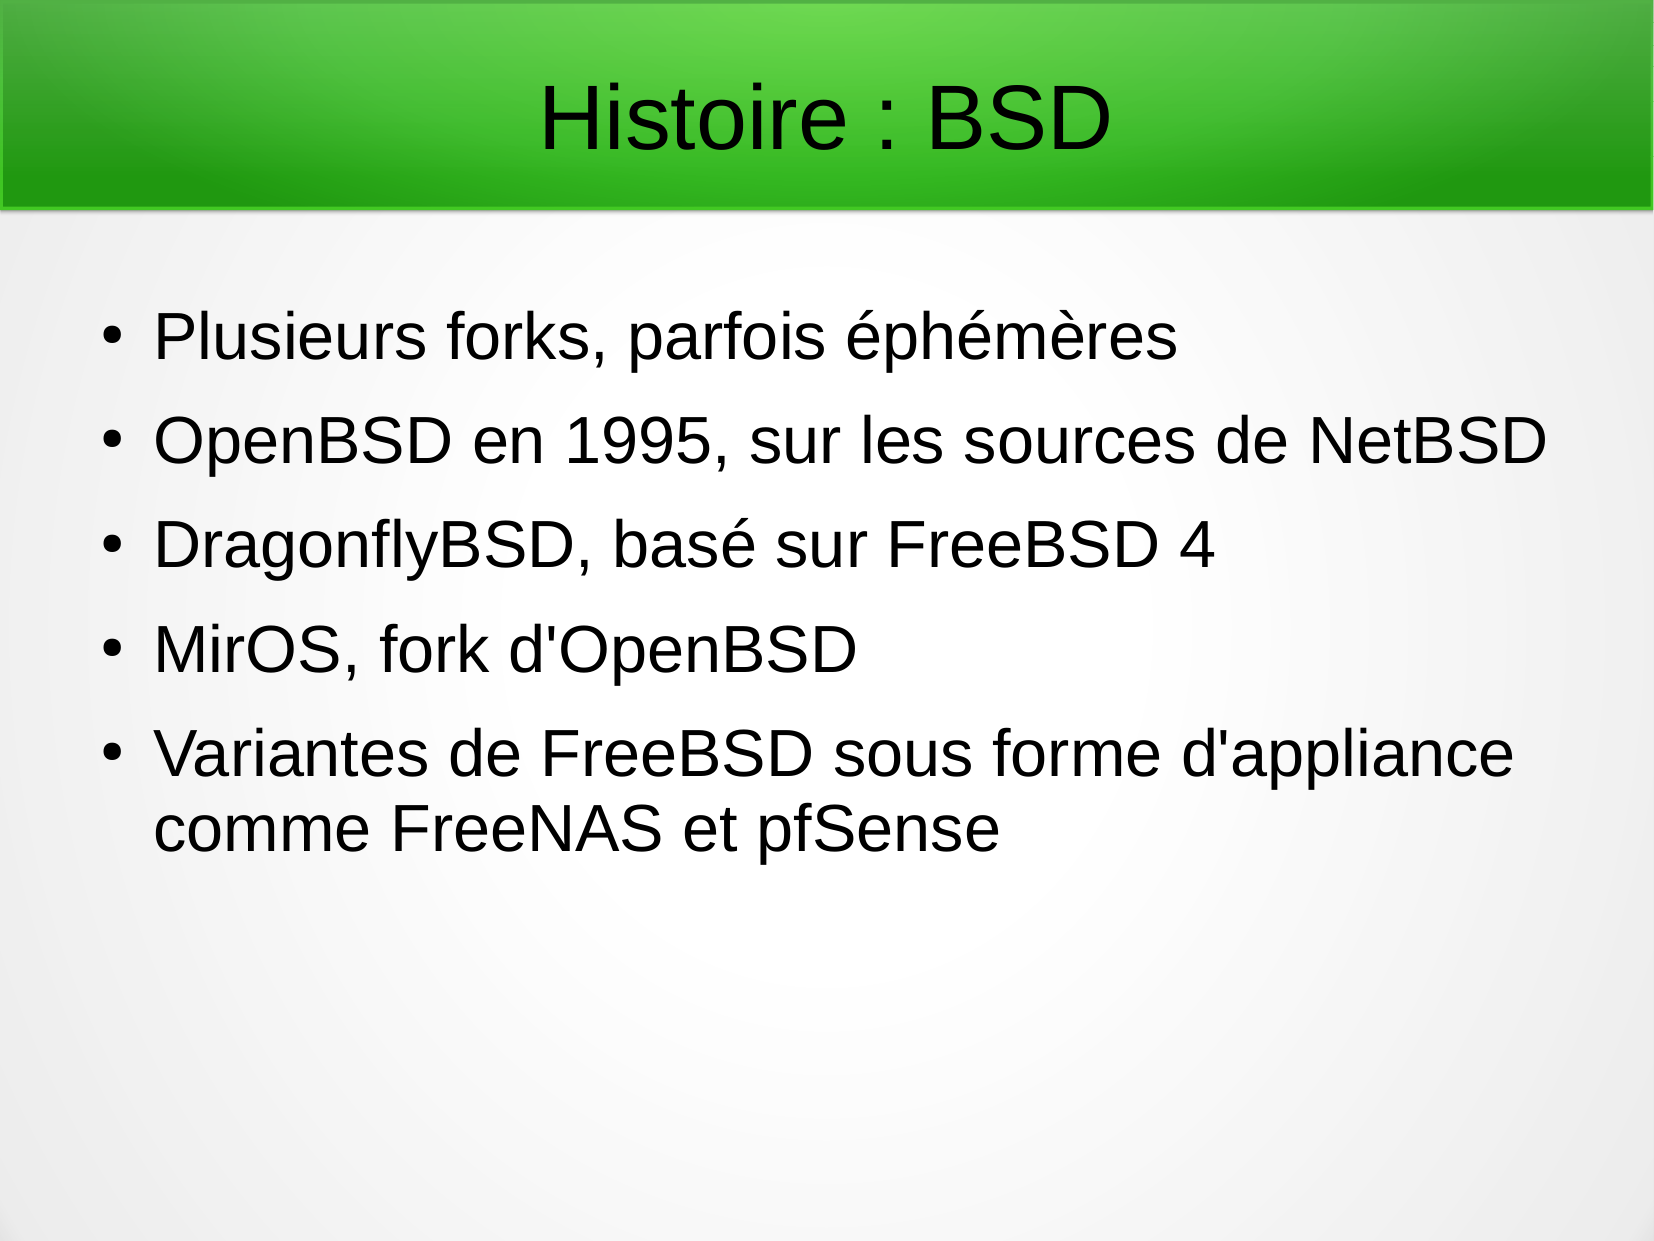

# Histoire : BSD
Plusieurs forks, parfois éphémères
OpenBSD en 1995, sur les sources de NetBSD
DragonflyBSD, basé sur FreeBSD 4
MirOS, fork d'OpenBSD
Variantes de FreeBSD sous forme d'appliance comme FreeNAS et pfSense